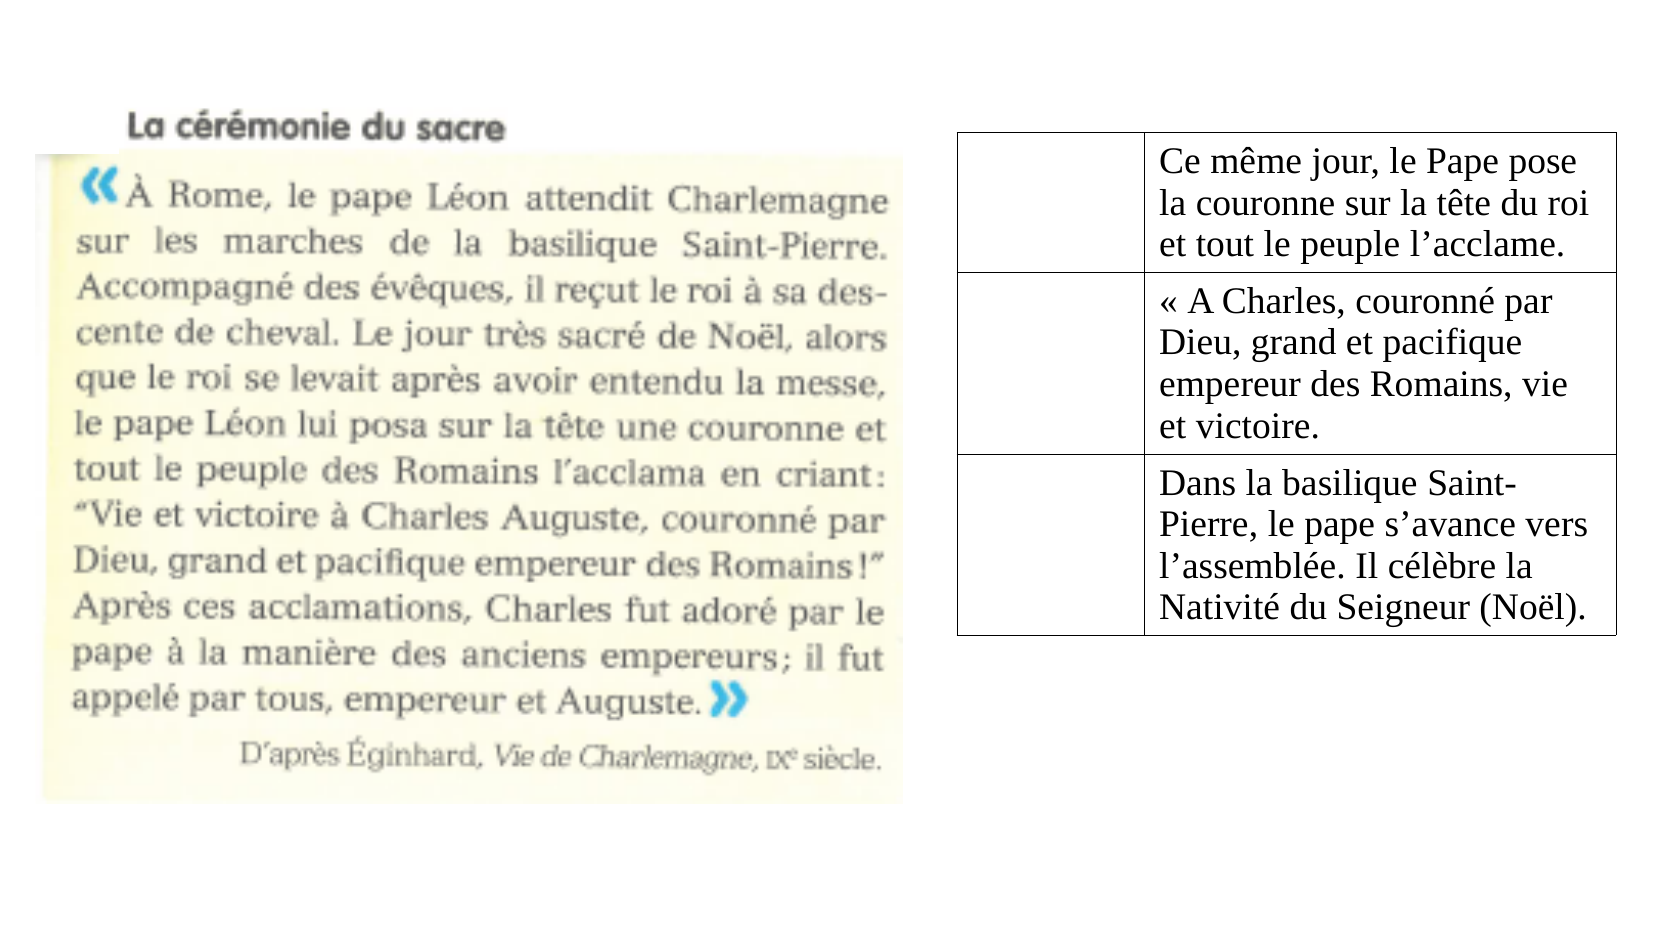

| | Ce même jour, le Pape pose la couronne sur la tête du roi et tout le peuple l’acclame. |
| --- | --- |
| | « A Charles, couronné par Dieu, grand et pacifique empereur des Romains, vie et victoire. |
| | Dans la basilique Saint-Pierre, le pape s’avance vers l’assemblée. Il célèbre la Nativité du Seigneur (Noël). |